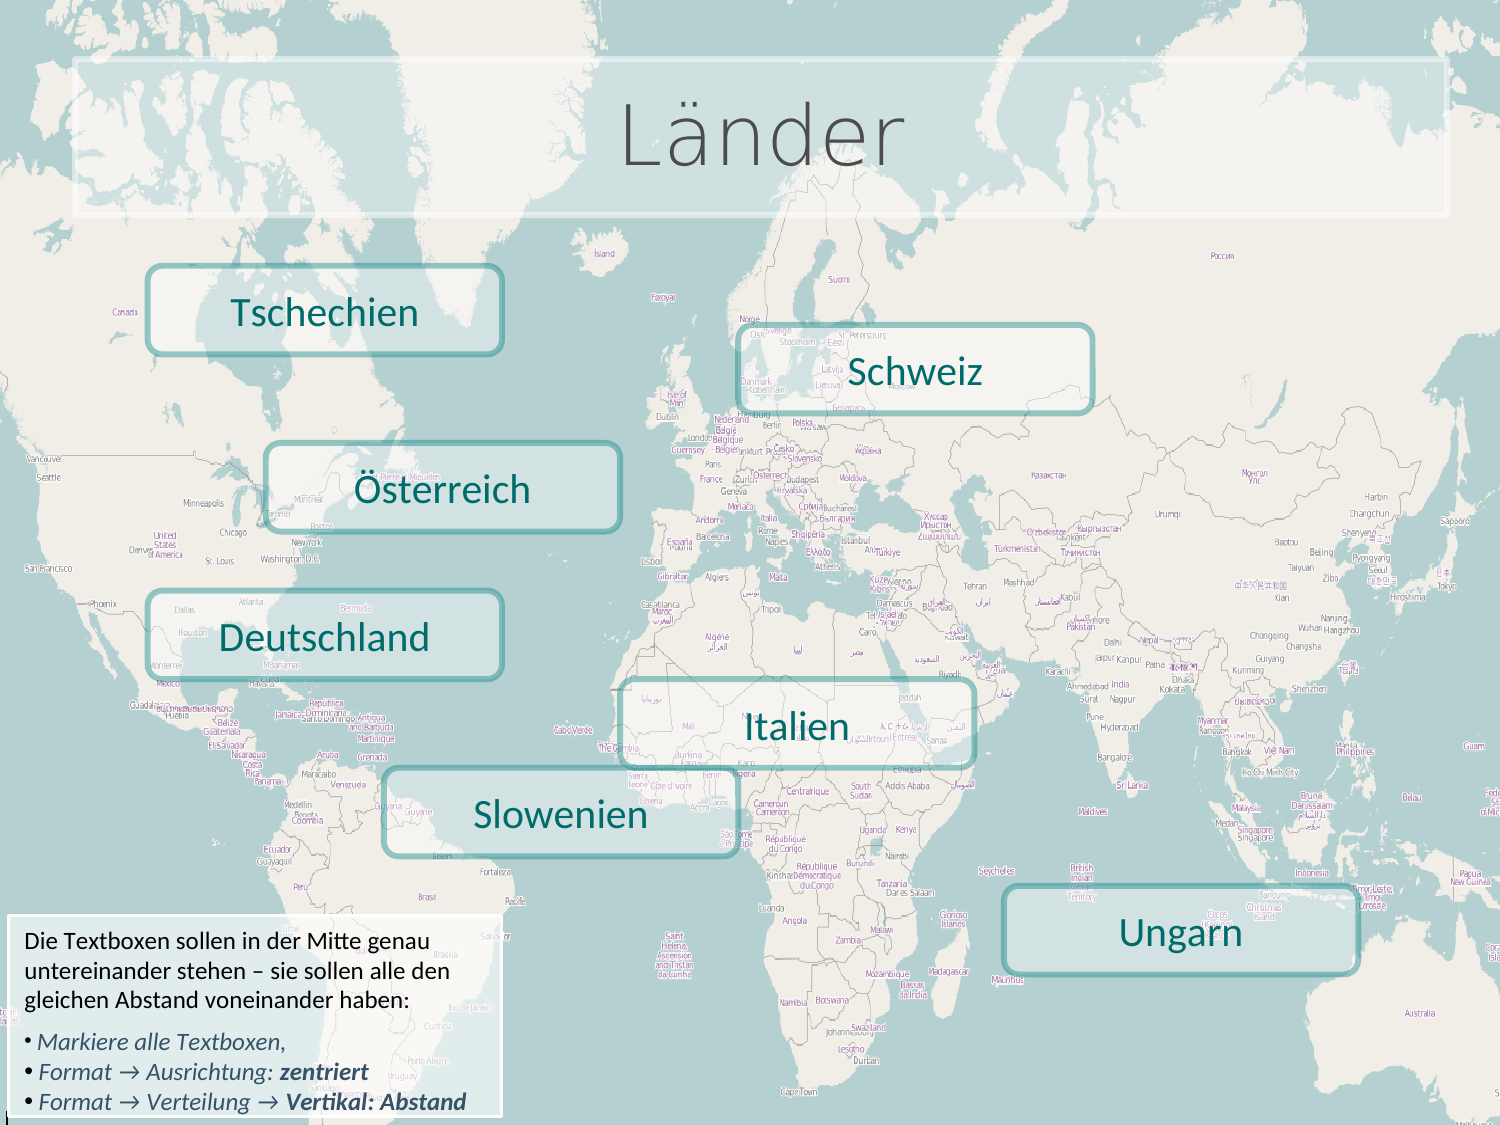

# Länder
Tschechien
Schweiz
Österreich
Deutschland
Italien
Slowenien
Ungarn
Die Textboxen sollen in der Mitte genau untereinander stehen – sie sollen alle den gleichen Abstand voneinander haben:
 Markiere alle Textboxen,
 Format → Ausrichtung: zentriert
 Format → Verteilung → Vertikal: Abstand